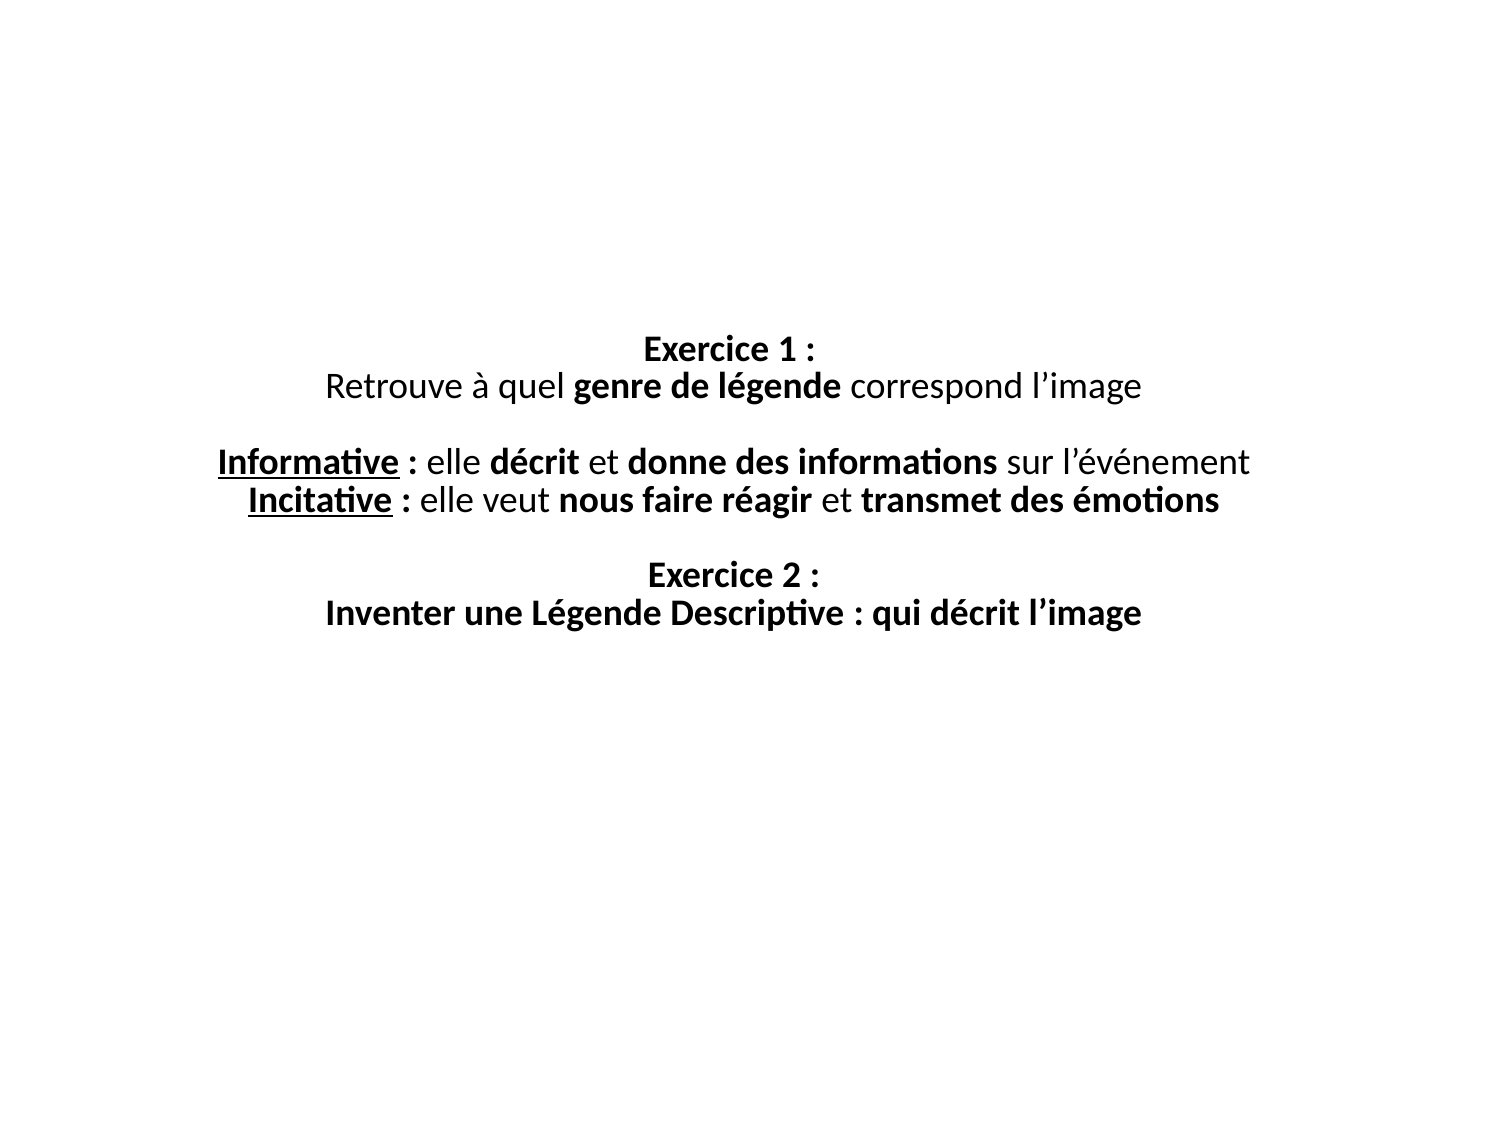

# Exercice 1 : Retrouve à quel genre de légende correspond l’image Informative : elle décrit et donne des informations sur l’événement Incitative : elle veut nous faire réagir et transmet des émotions Exercice 2 : Inventer une Légende Descriptive : qui décrit l’image